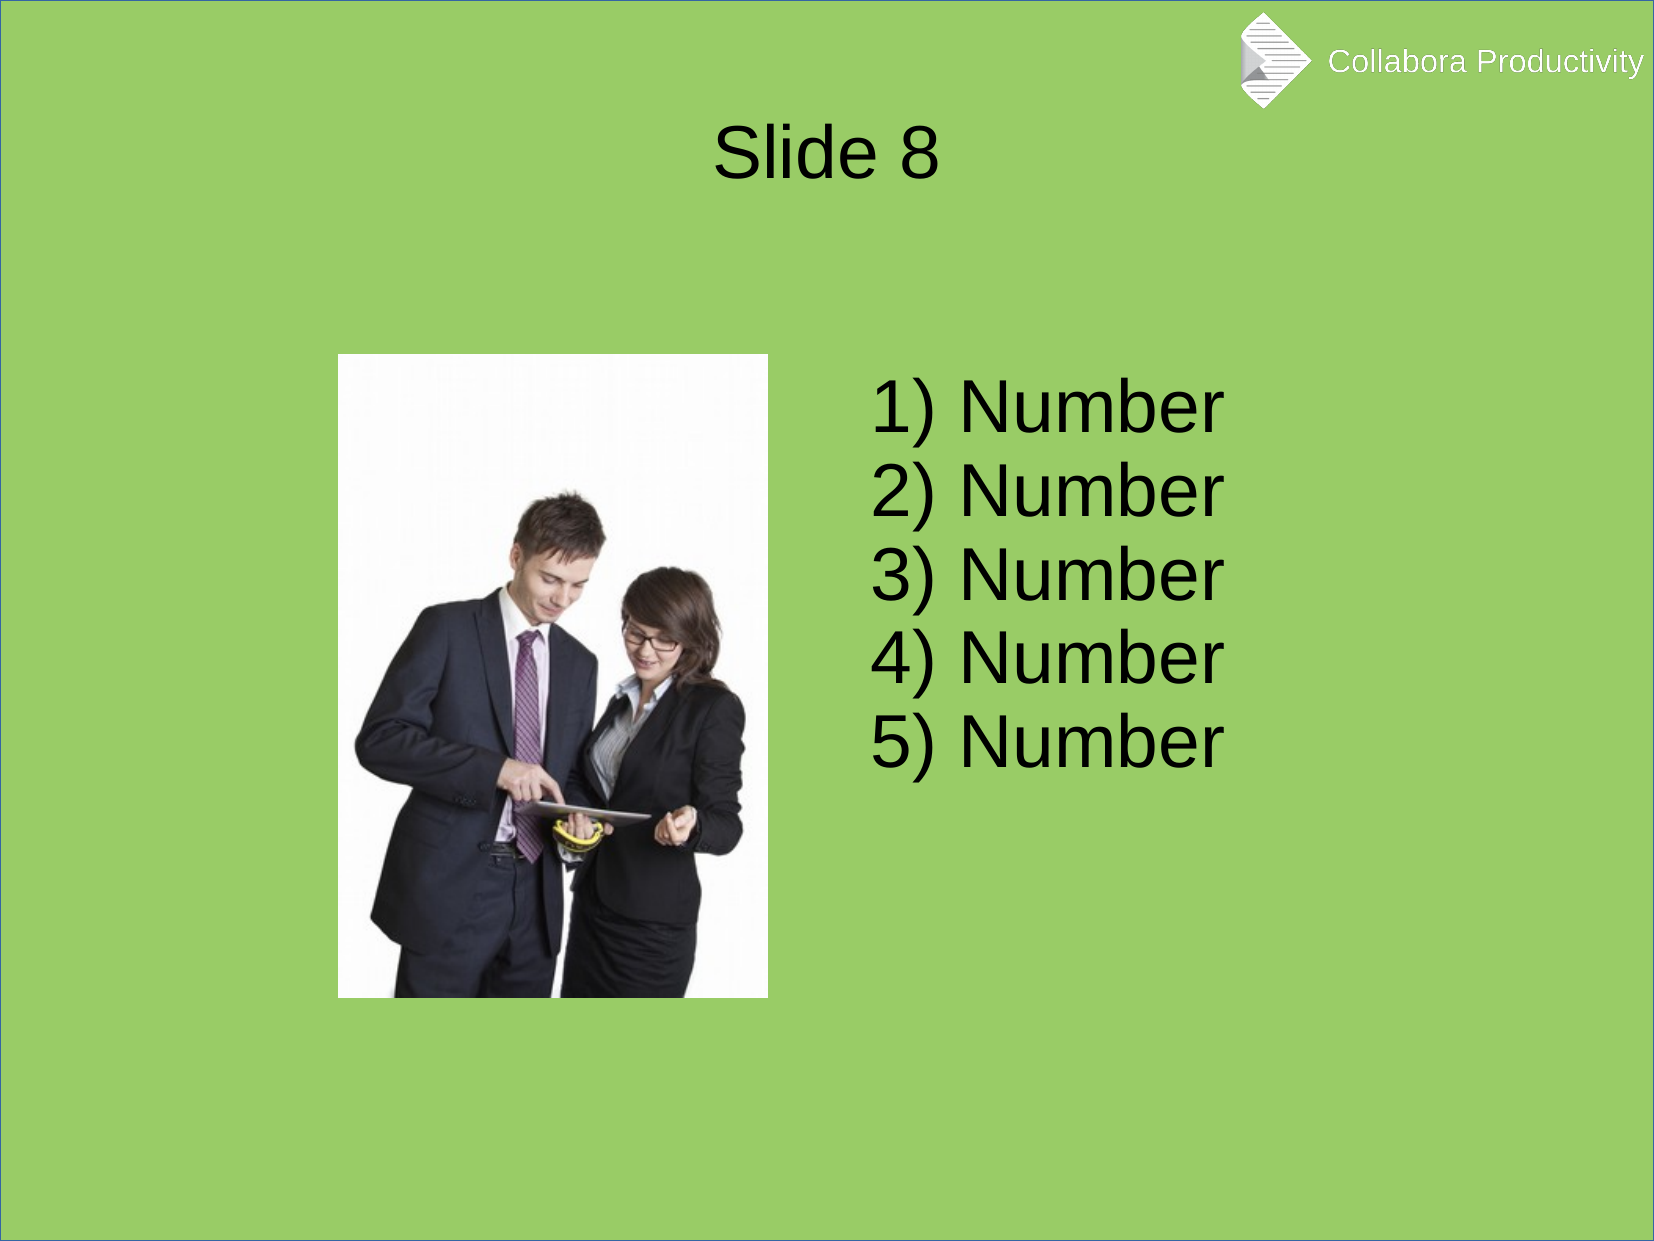

# Slide 8
 Number
 Number
 Number
 Number
 Number